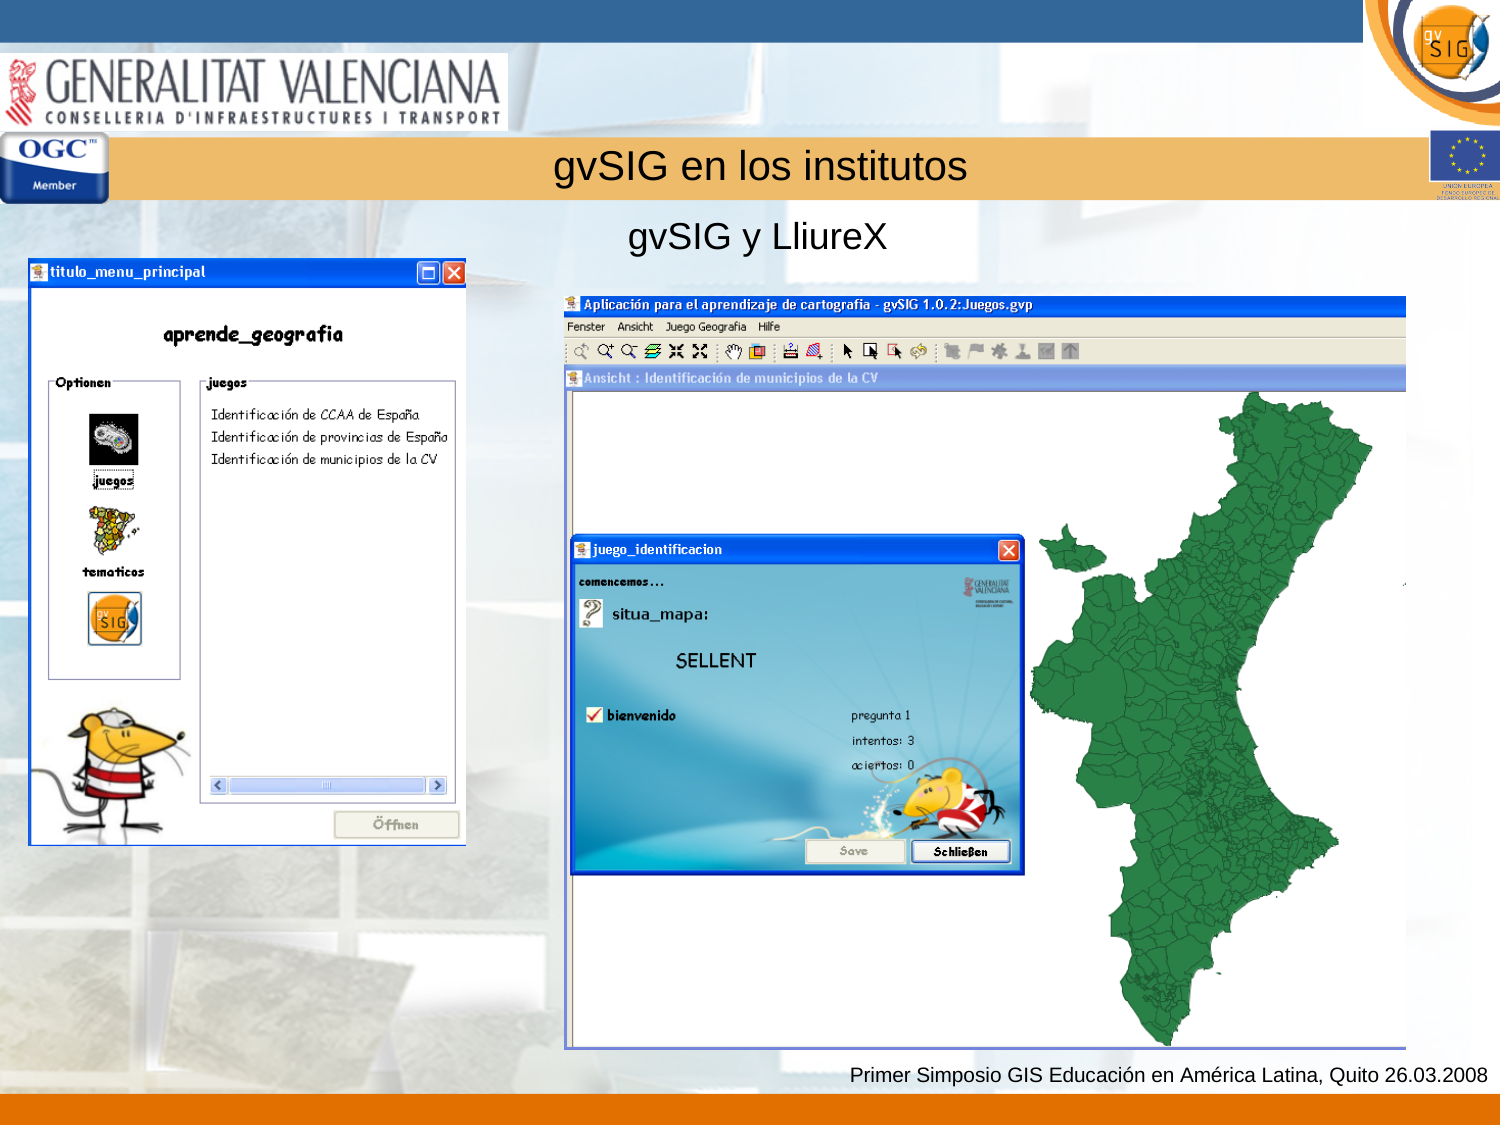

gvSIG en los institutos
gvSIG y LliureX